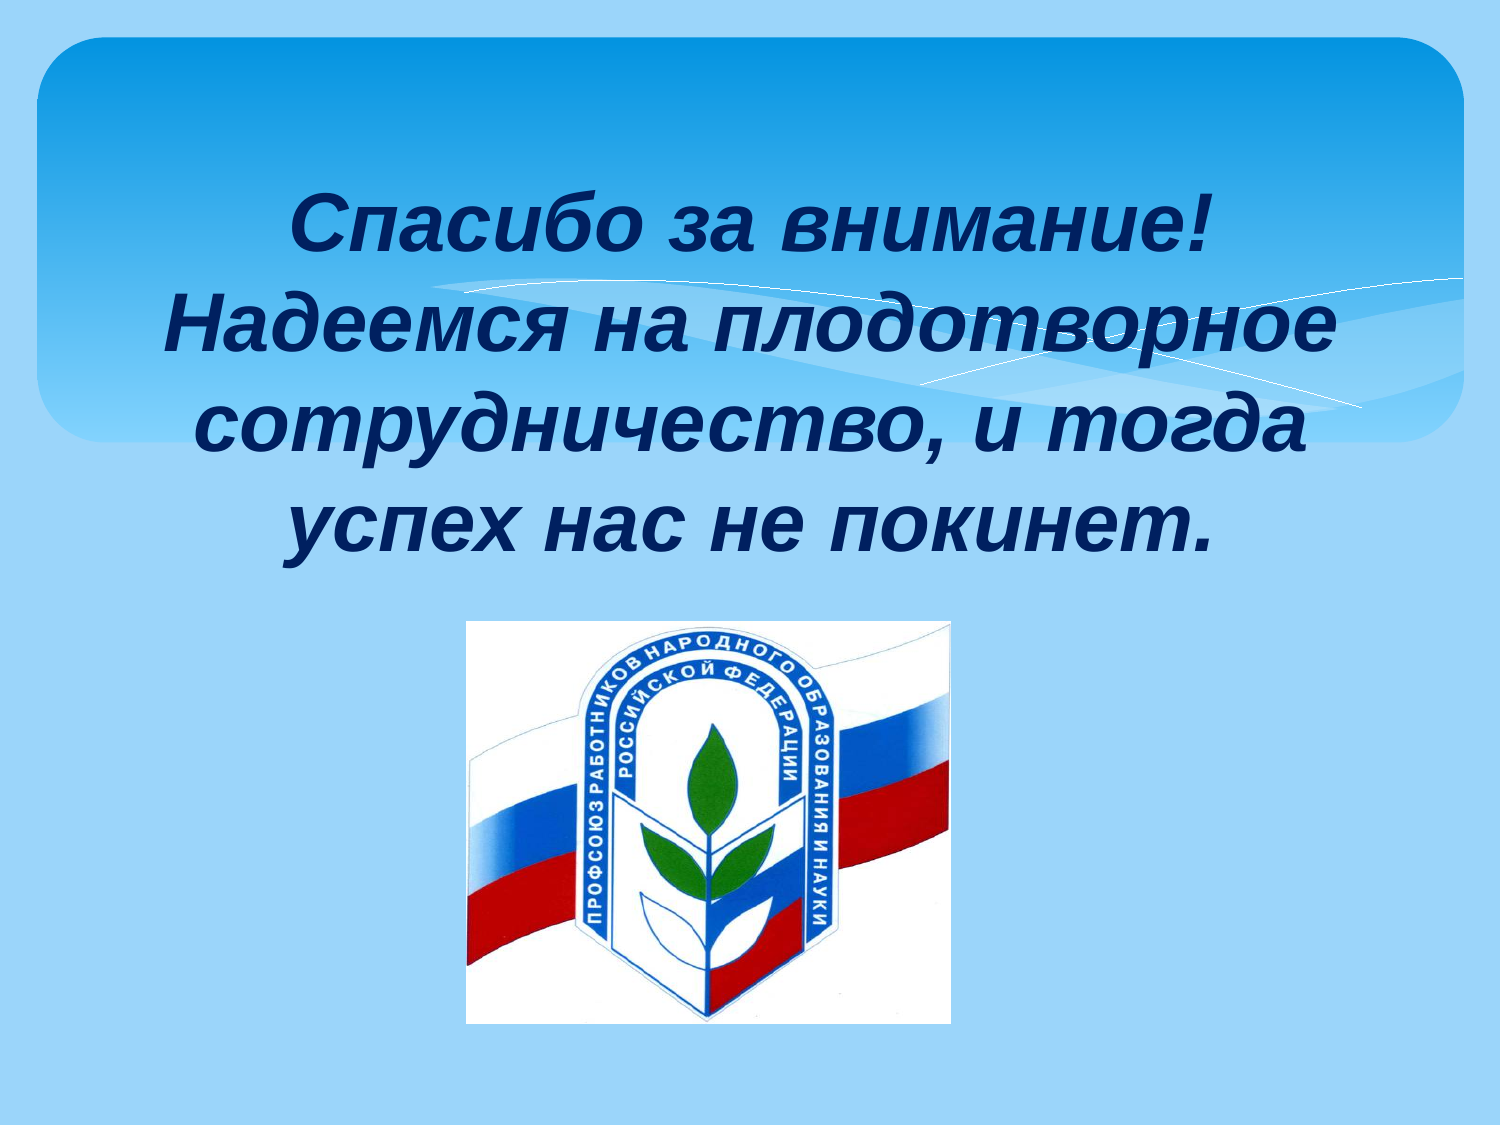

# Спасибо за внимание! Надеемся на плодотворное сотрудничество, и тогда успех нас не покинет.